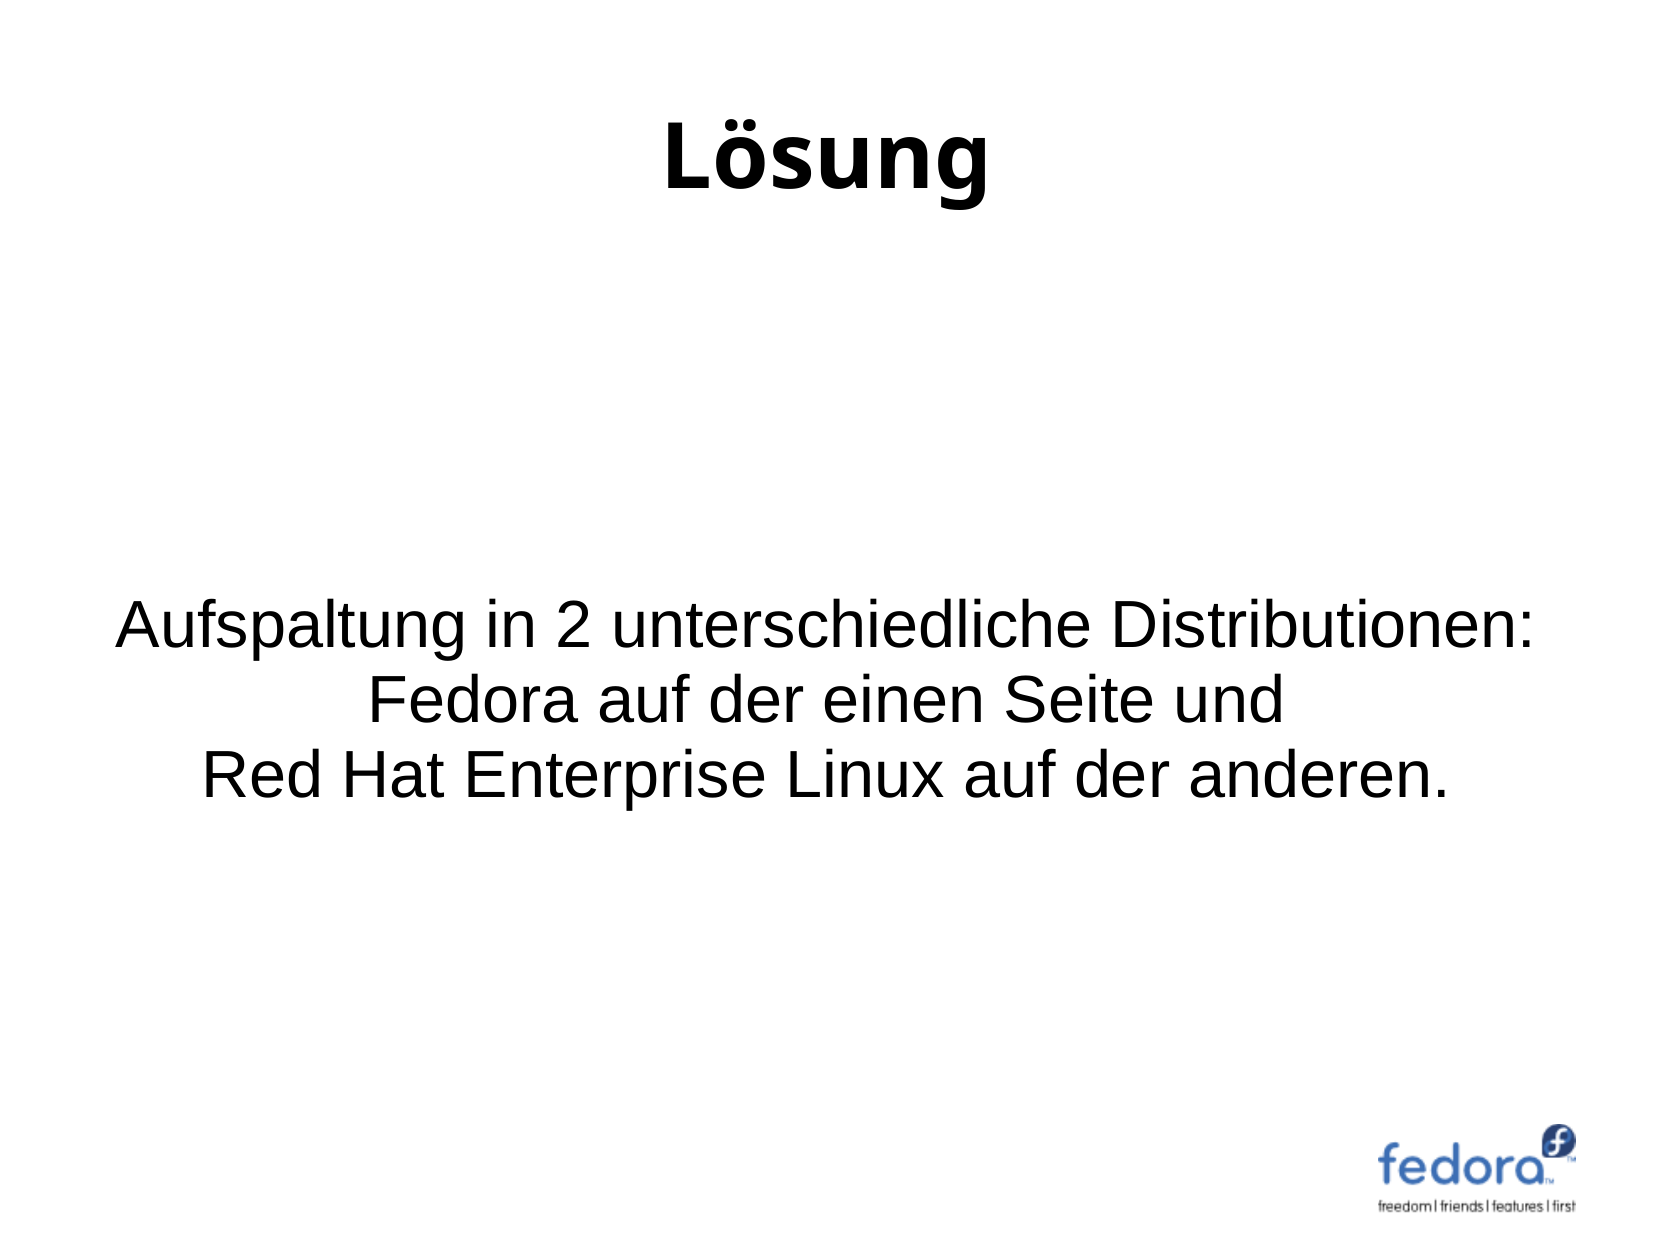

# Lösung
Aufspaltung in 2 unterschiedliche Distributionen:
Fedora auf der einen Seite und
Red Hat Enterprise Linux auf der anderen.